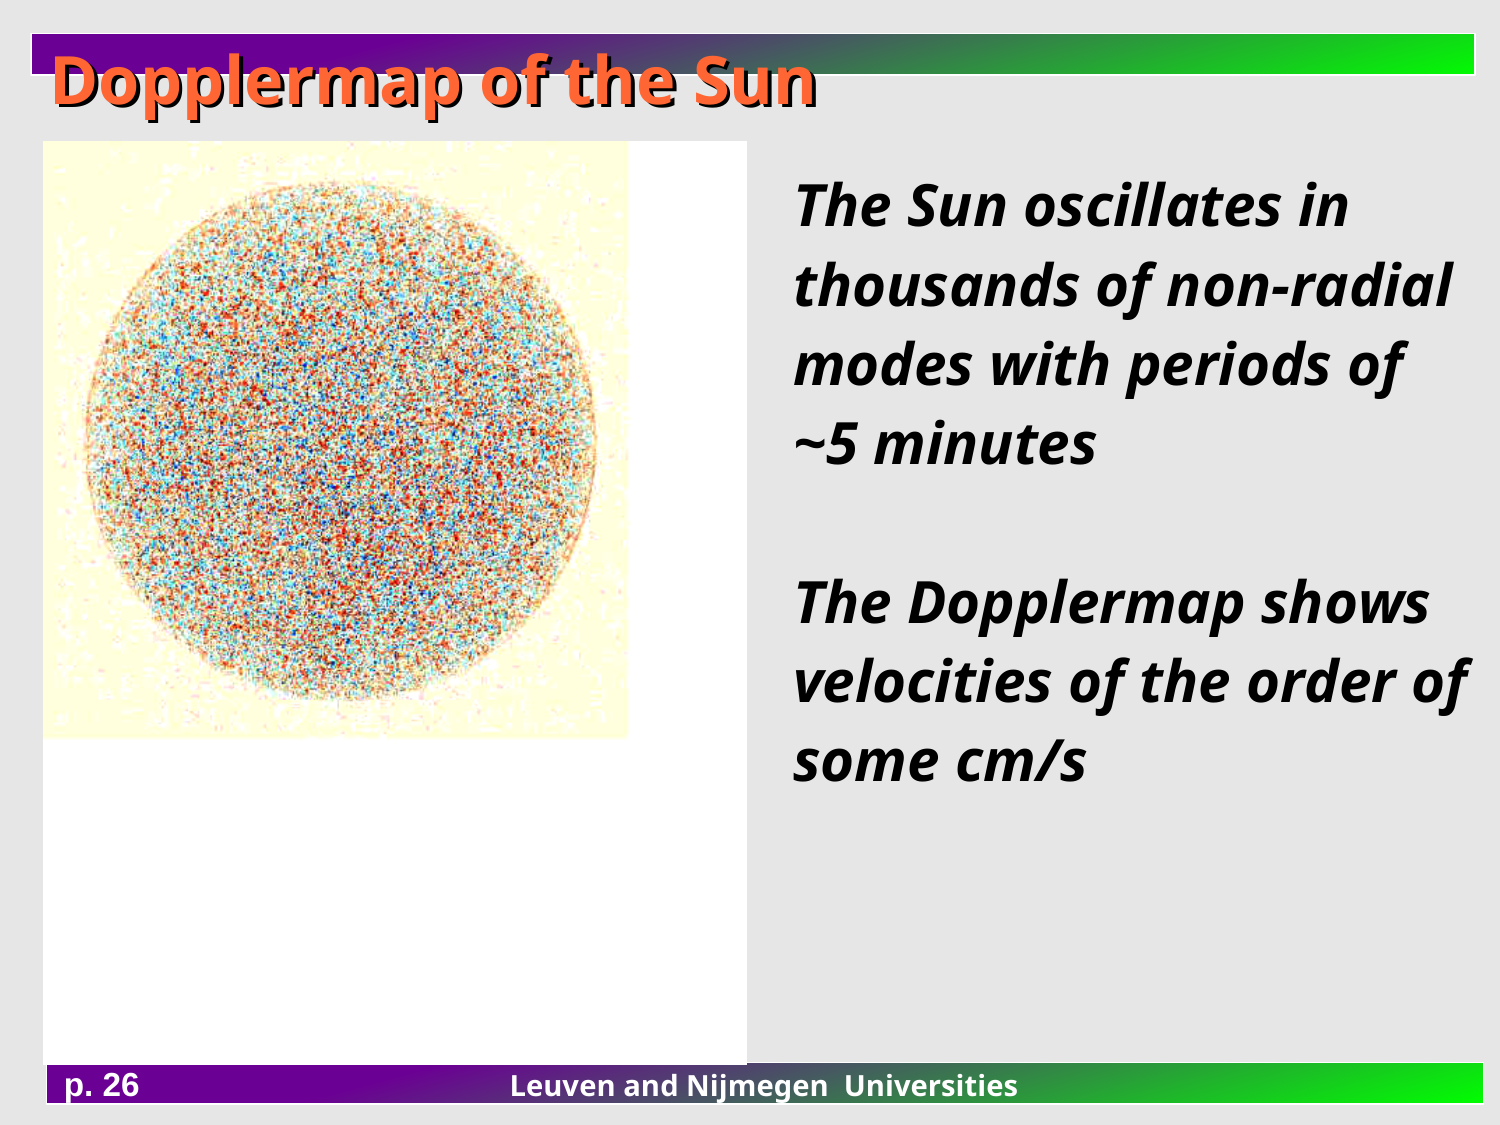

# Dopplermap of the Sun
The Sun oscillates in thousands of non-radial modes with periods of ~5 minutes
The Dopplermap shows velocities of the order of
some cm/s